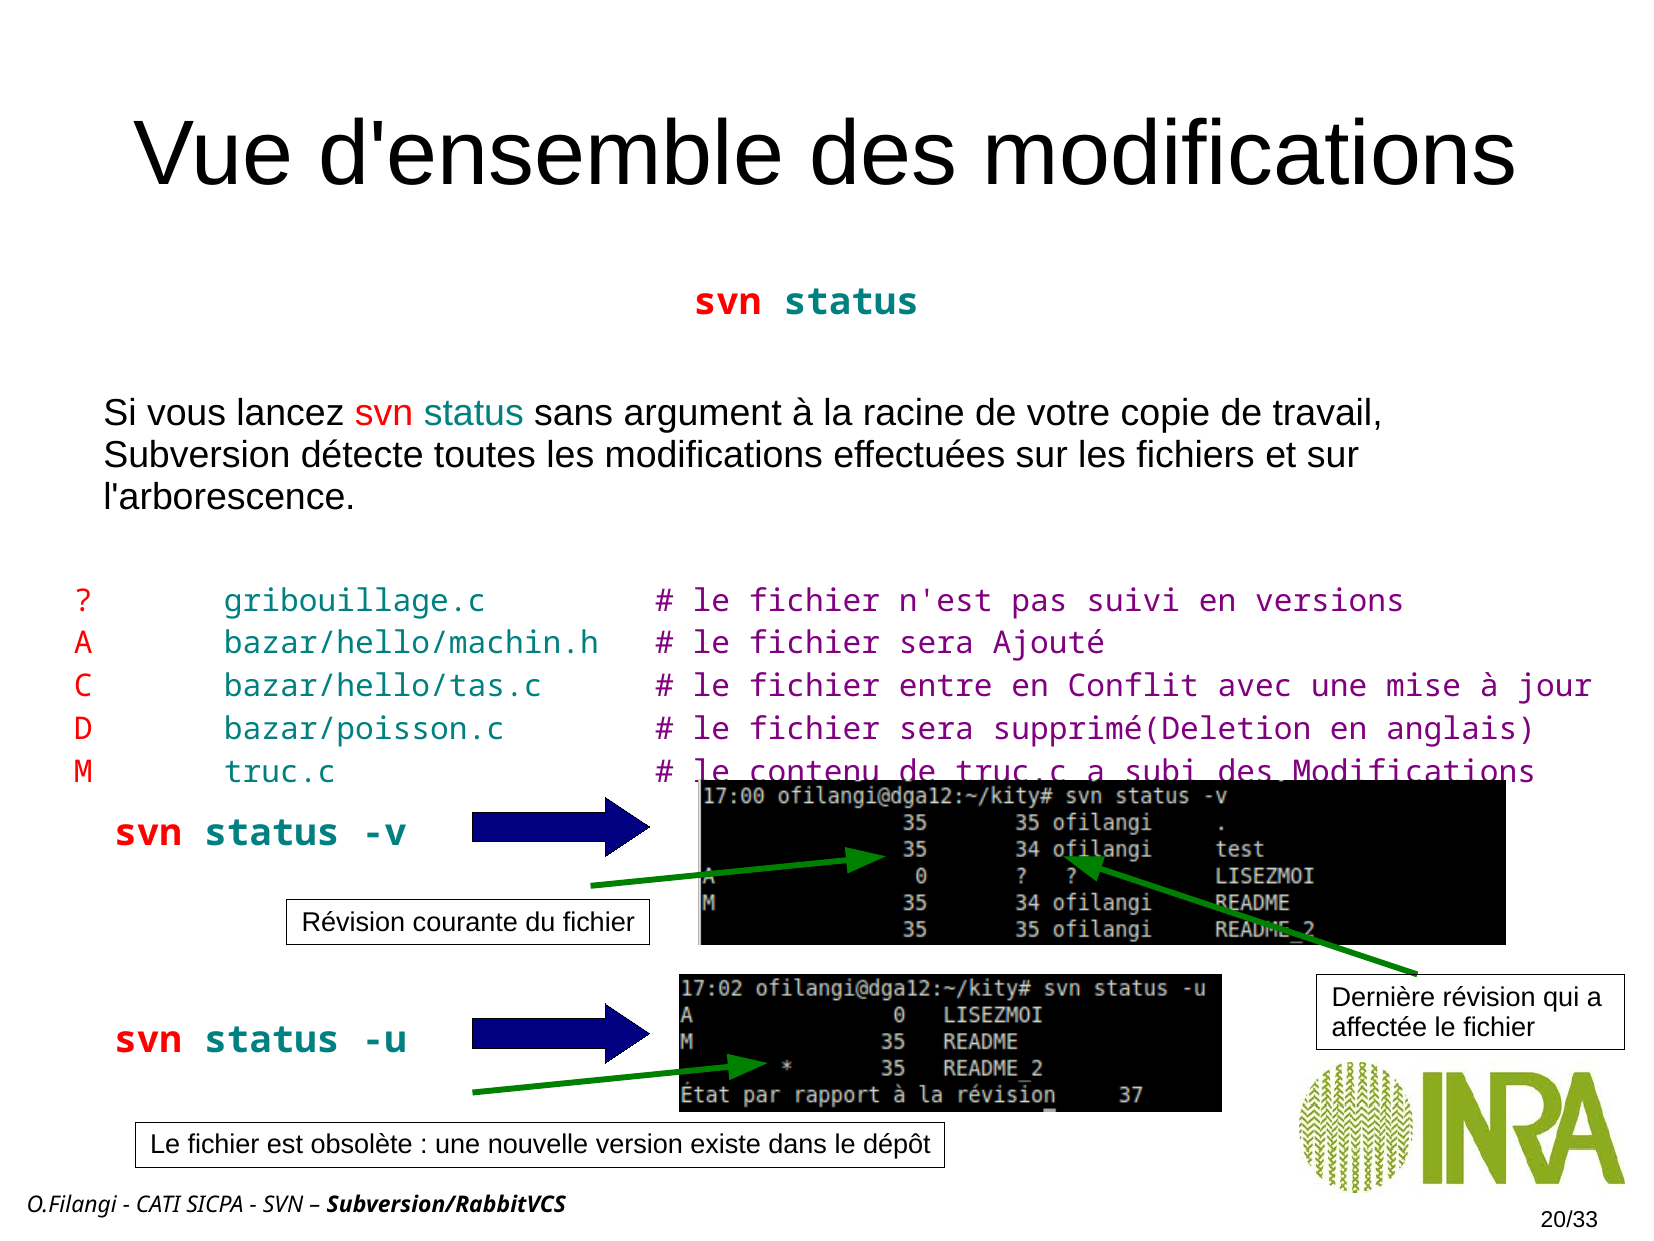

# Vue d'ensemble des modifications
svn status
Si vous lancez svn status sans argument à la racine de votre copie de travail, Subversion détecte toutes les modifications effectuées sur les fichiers et sur l'arborescence.
? gribouillage.c # le fichier n'est pas suivi en versions
A bazar/hello/machin.h # le fichier sera Ajouté
C bazar/hello/tas.c # le fichier entre en Conflit avec une mise à jour
D bazar/poisson.c # le fichier sera supprimé(Deletion en anglais)
M truc.c # le contenu de truc.c a subi des Modifications
svn status -v
Révision courante du fichier
Dernière révision qui a
affectée le fichier
svn status -u
Le fichier est obsolète : une nouvelle version existe dans le dépôt
 O.Filangi - CATI SICPA - SVN – Subversion/RabbitVCS